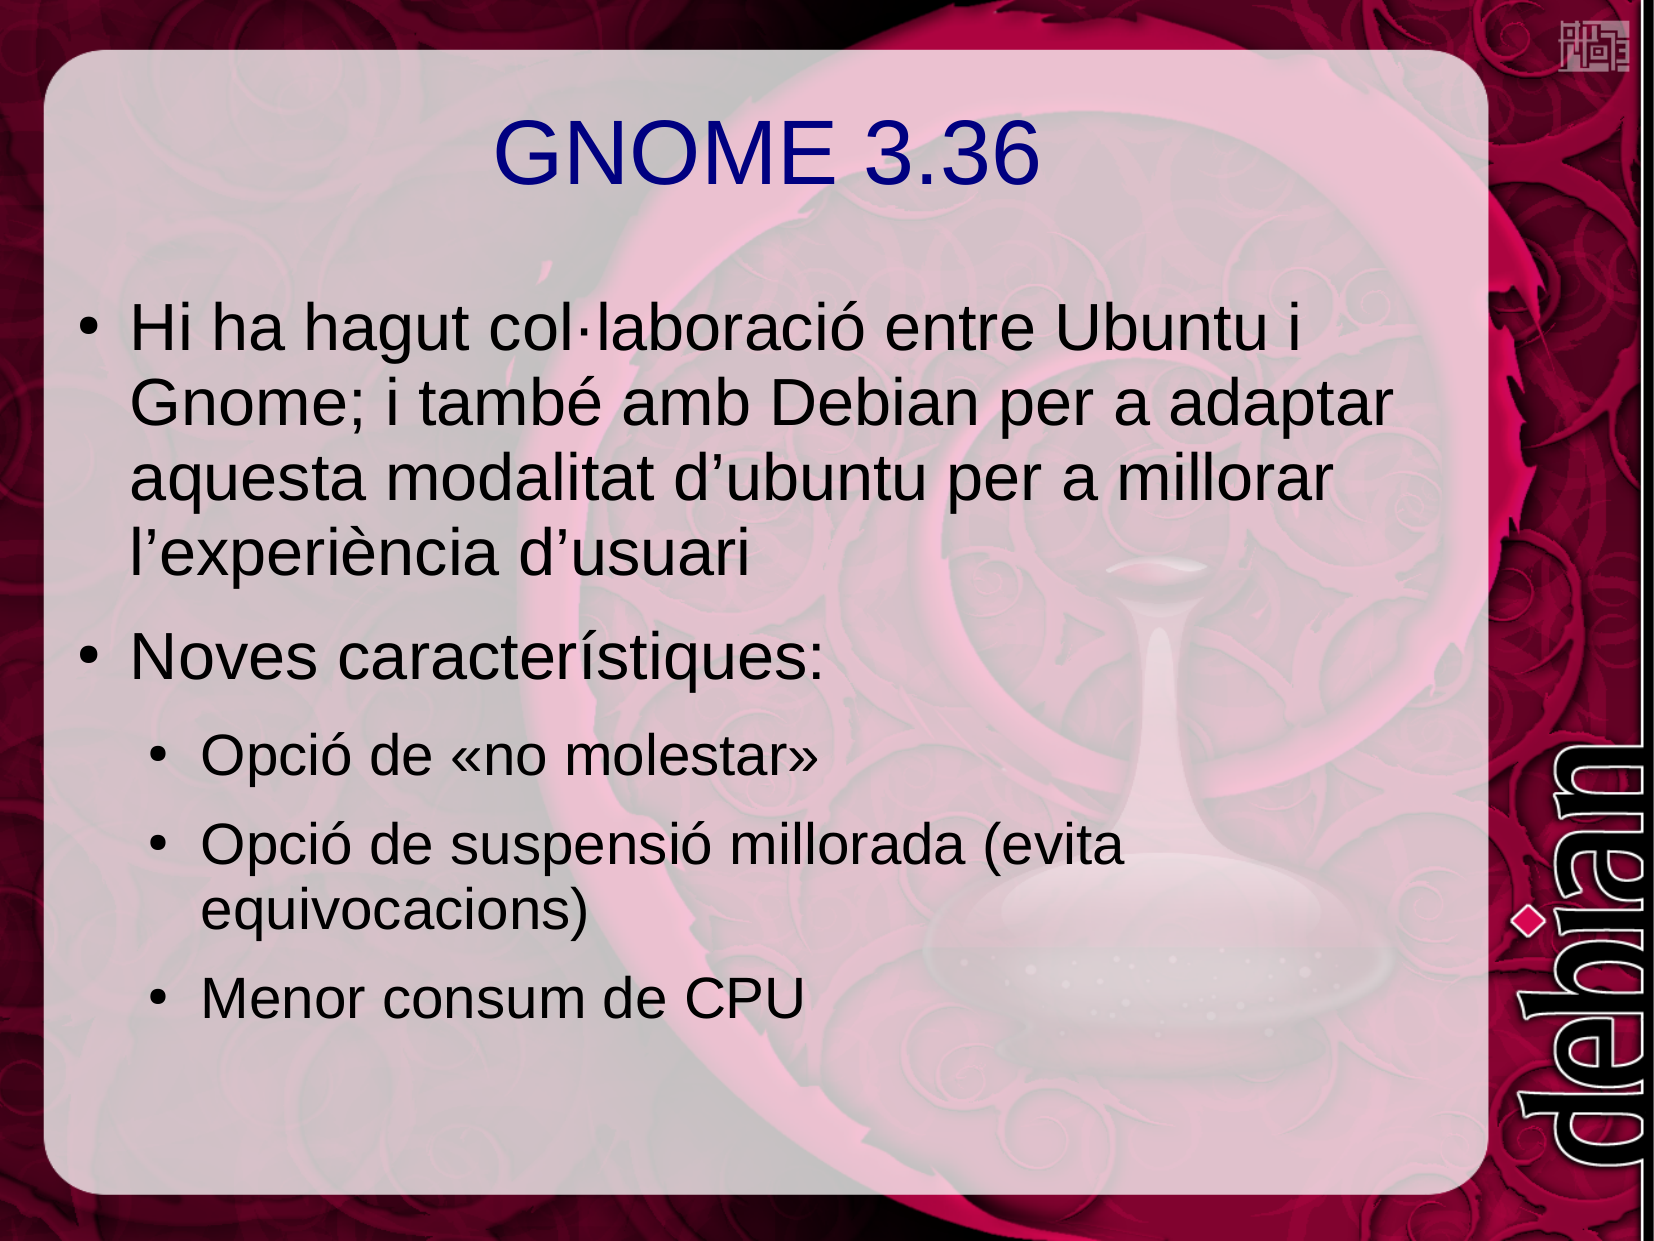

# GNOME 3.36
Hi ha hagut col·laboració entre Ubuntu i Gnome; i també amb Debian per a adaptar aquesta modalitat d’ubuntu per a millorar l’experiència d’usuari
Noves característiques:
Opció de «no molestar»
Opció de suspensió millorada (evita equivocacions)
Menor consum de CPU